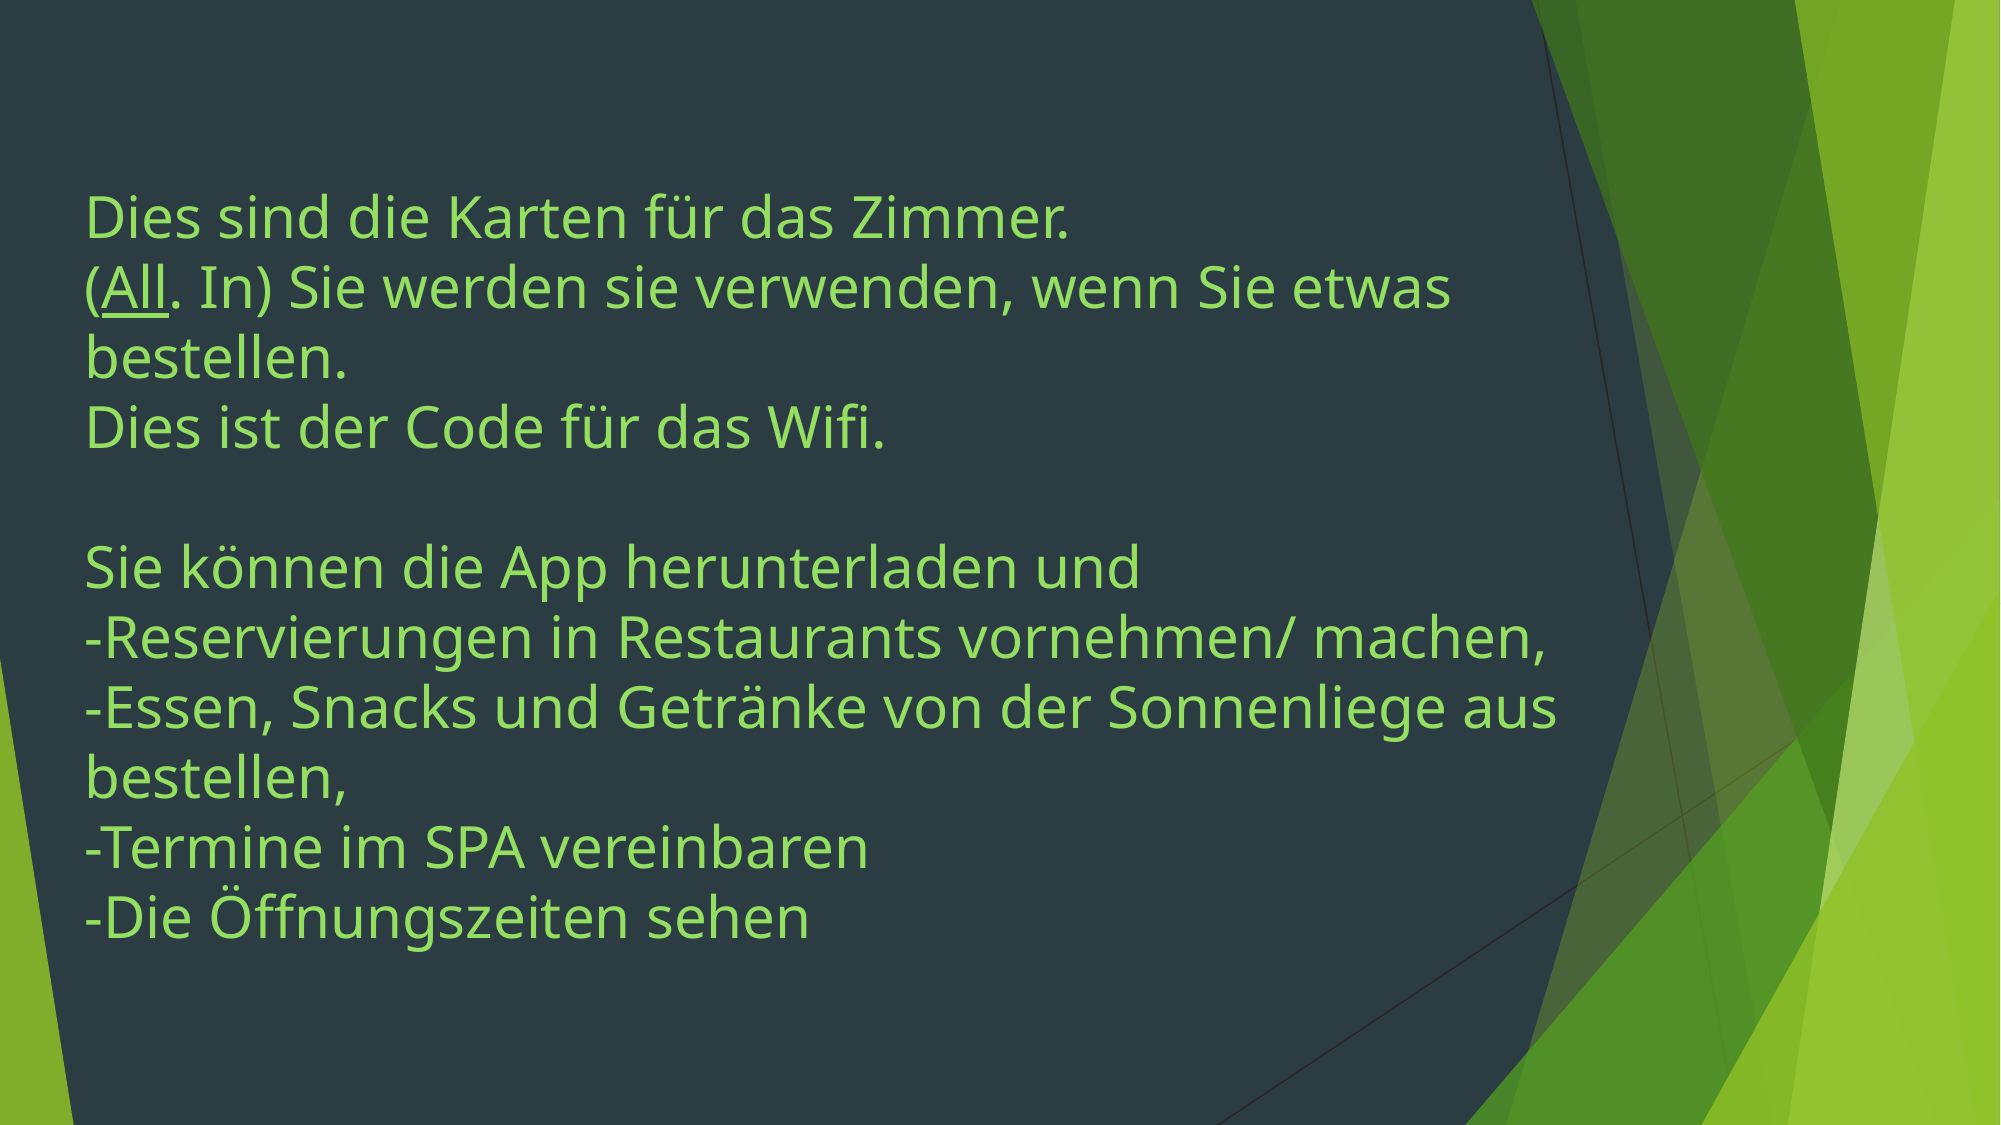

Dies sind die Karten für das Zimmer.
(All. In) Sie werden sie verwenden, wenn Sie etwas bestellen.
Dies ist der Code für das Wifi.
Sie können die App herunterladen und
-Reservierungen in Restaurants vornehmen/ machen,
-Essen, Snacks und Getränke von der Sonnenliege aus bestellen,
-Termine im SPA vereinbaren
-Die Öffnungszeiten sehen